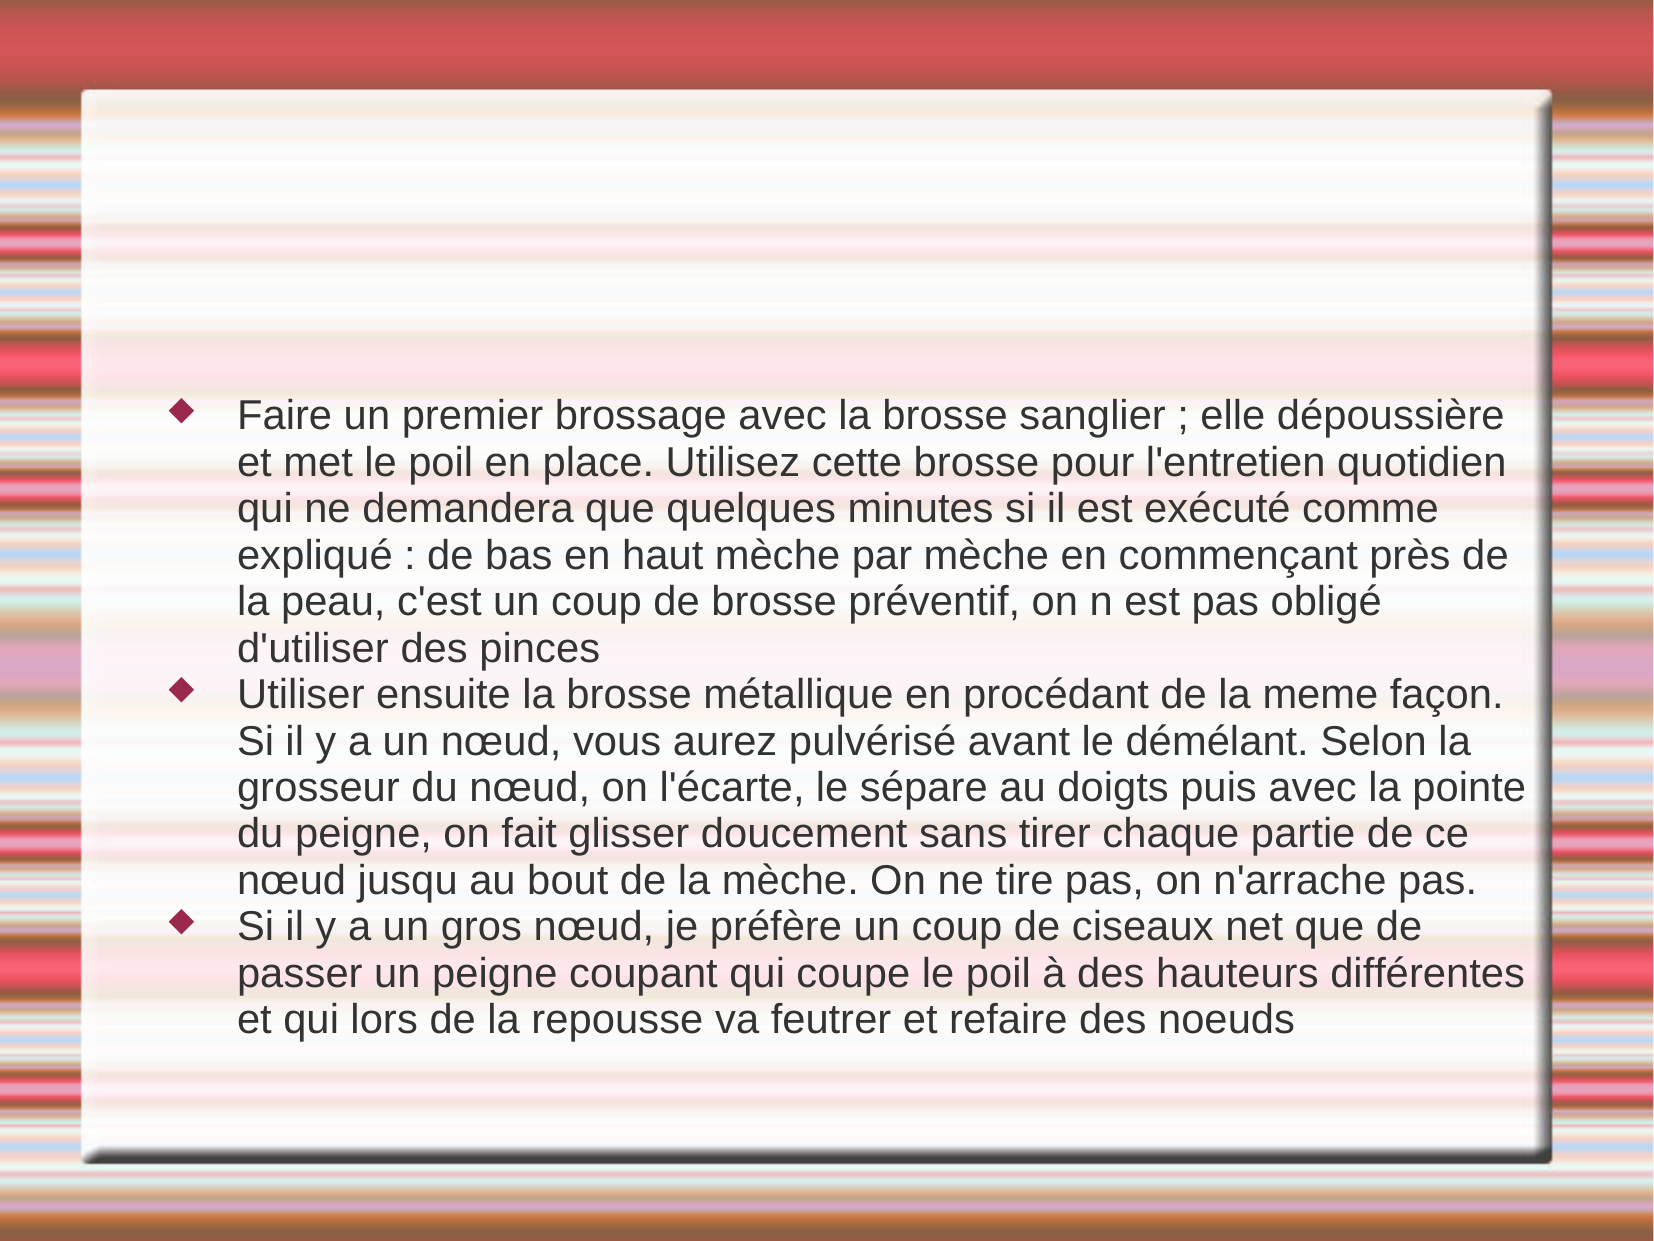

# Faire un premier brossage avec la brosse sanglier ; elle dépoussière et met le poil en place. Utilisez cette brosse pour l'entretien quotidien qui ne demandera que quelques minutes si il est exécuté comme expliqué : de bas en haut mèche par mèche en commençant près de la peau, c'est un coup de brosse préventif, on n est pas obligé d'utiliser des pinces
Utiliser ensuite la brosse métallique en procédant de la meme façon. Si il y a un nœud, vous aurez pulvérisé avant le démélant. Selon la grosseur du nœud, on l'écarte, le sépare au doigts puis avec la pointe du peigne, on fait glisser doucement sans tirer chaque partie de ce nœud jusqu au bout de la mèche. On ne tire pas, on n'arrache pas.
Si il y a un gros nœud, je préfère un coup de ciseaux net que de passer un peigne coupant qui coupe le poil à des hauteurs différentes et qui lors de la repousse va feutrer et refaire des noeuds